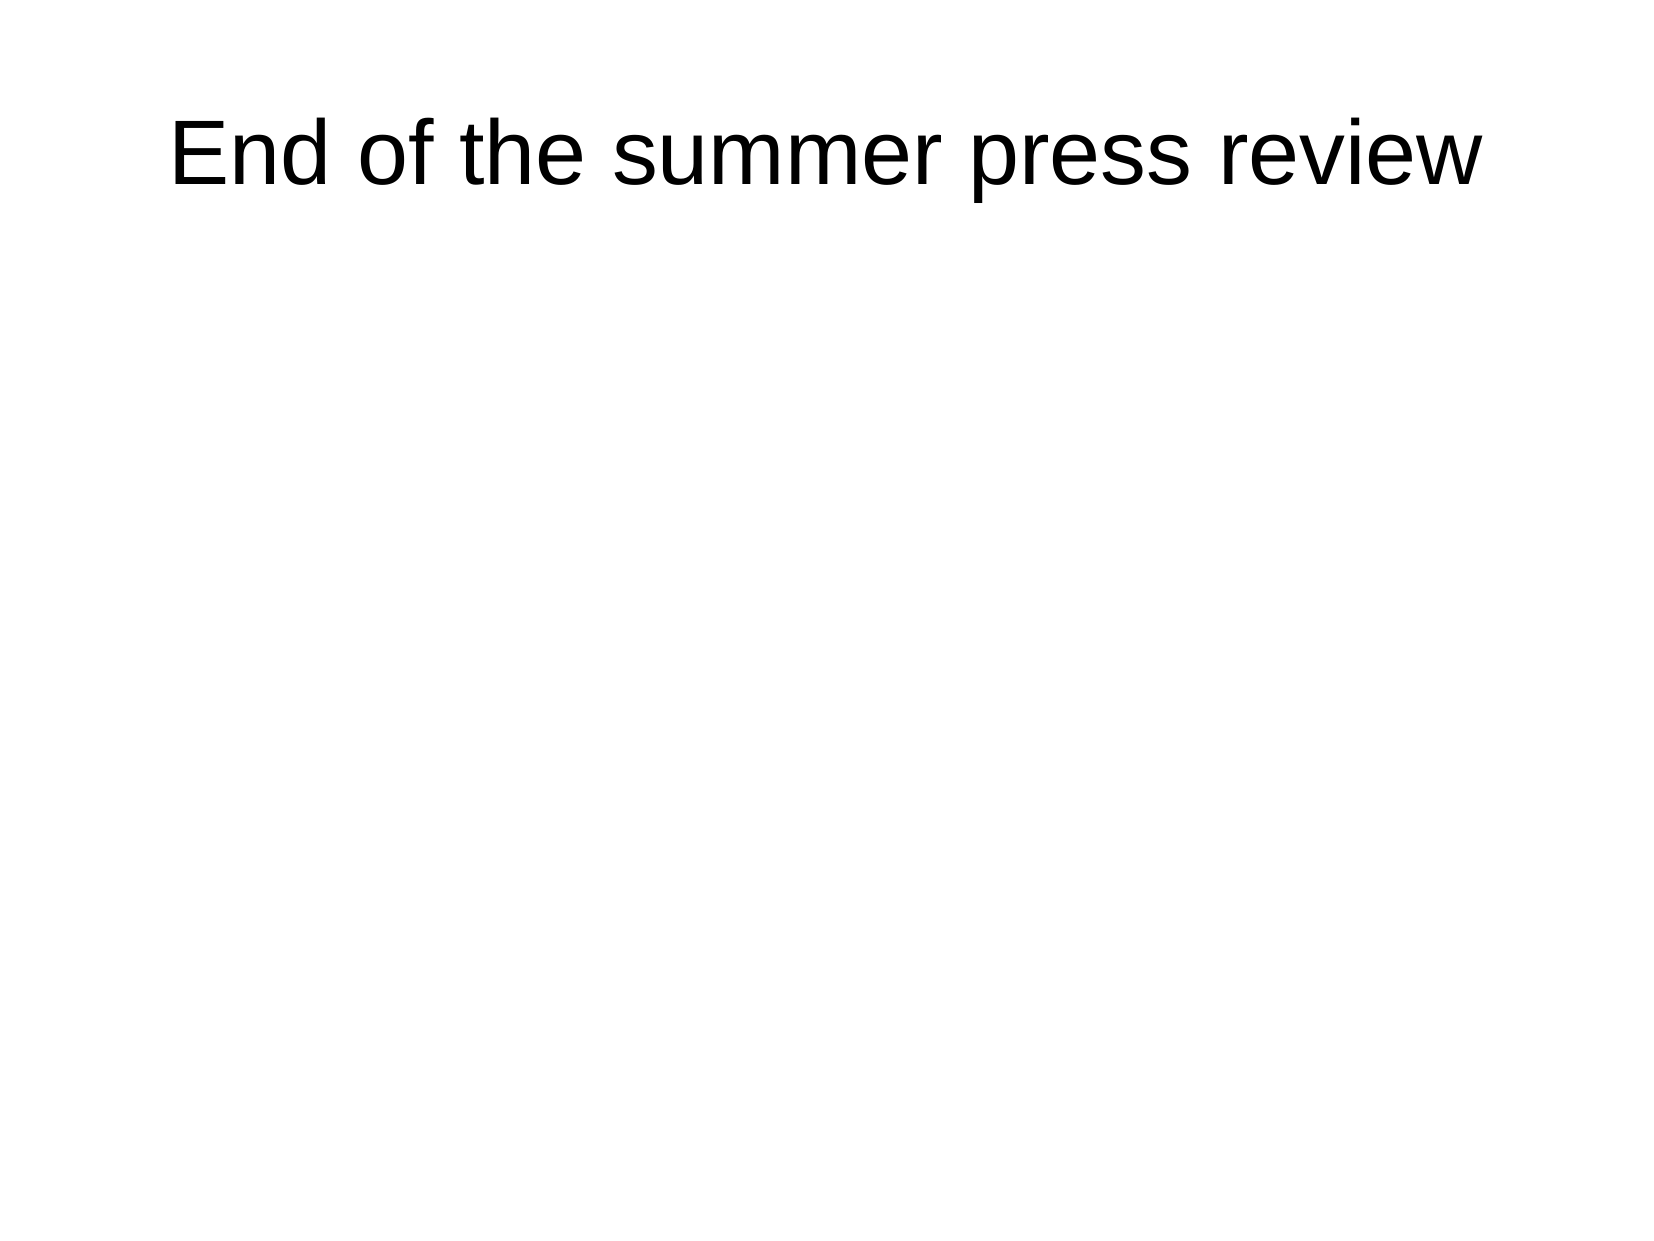

# End of the summer press review